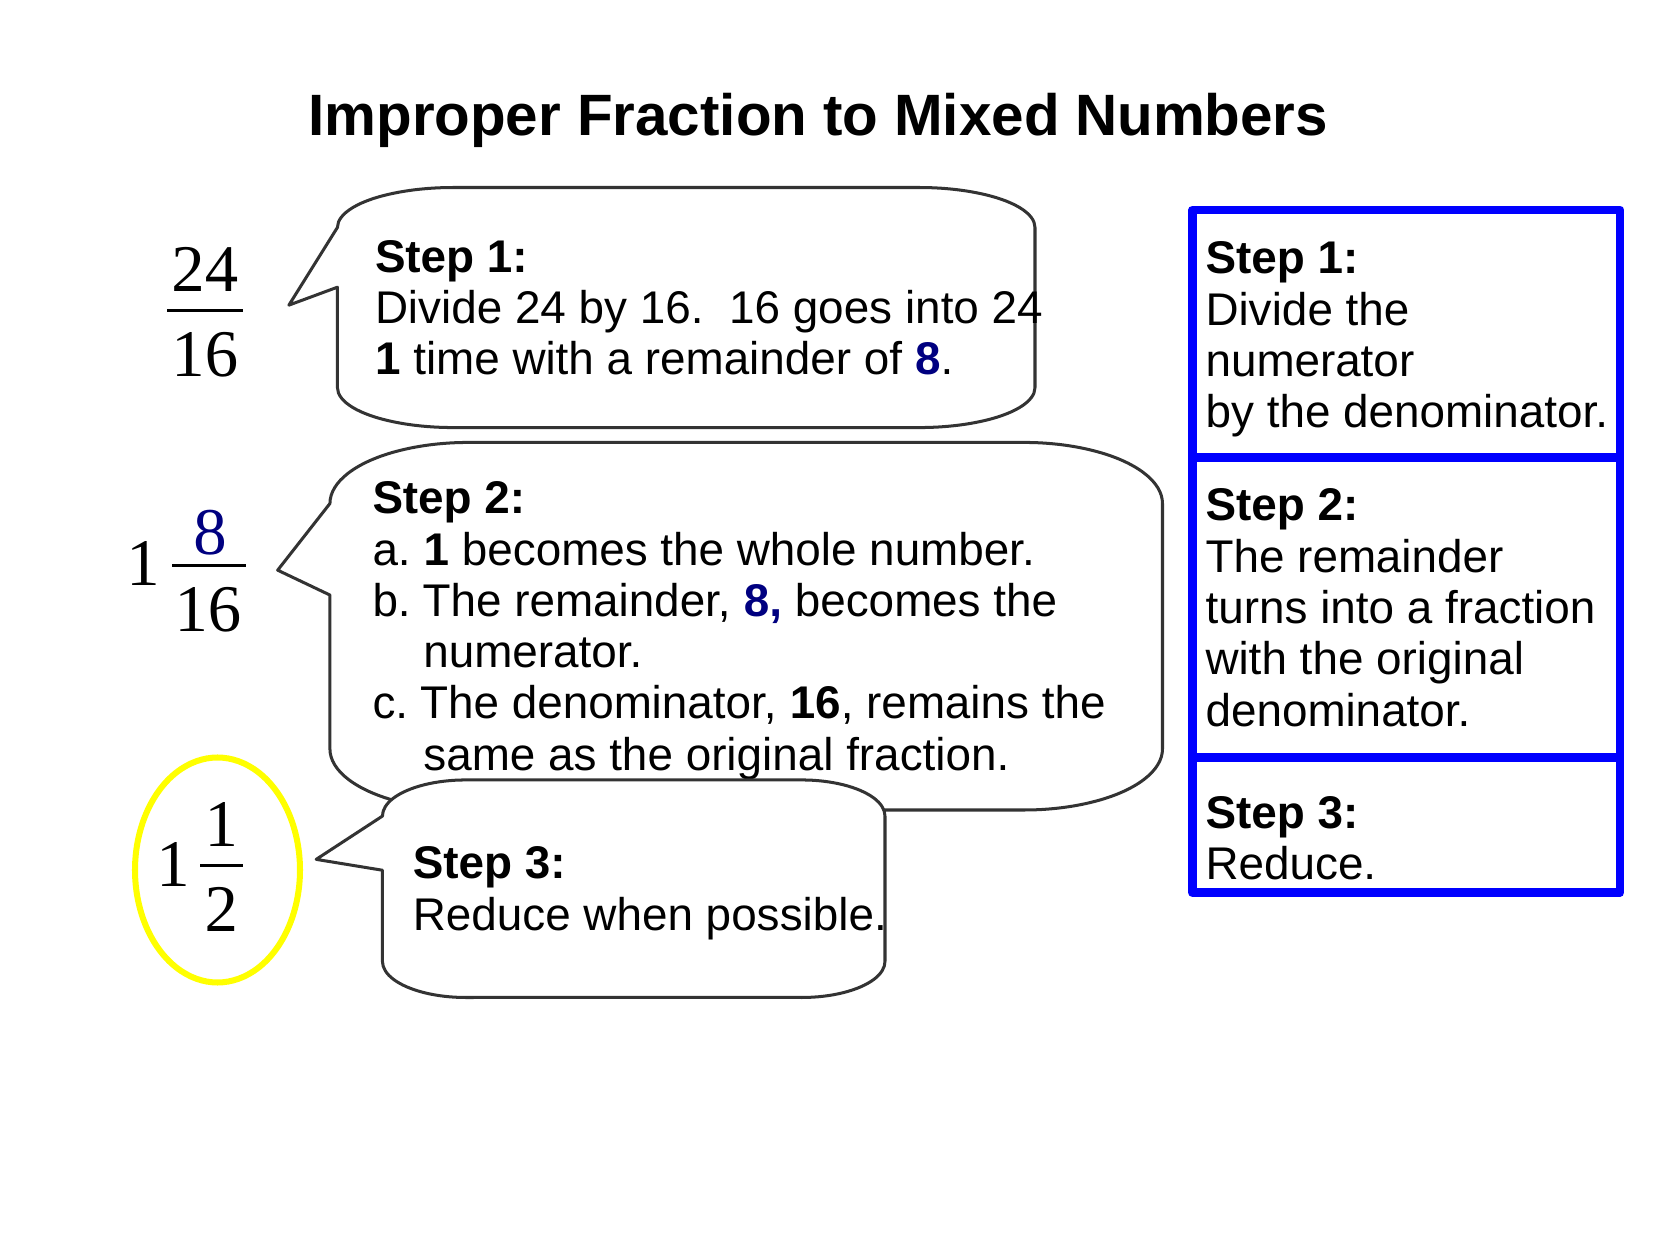

Improper Fraction to Mixed Numbers
Step 1:
Divide 24 by 16. 16 goes into 24
1 time with a remainder of 8.
Step 1:
Divide the numerator
by the denominator.
Step 2:
The remainder turns into a fraction with the original denominator.
Step 3:
Reduce.
Step 2:
a. 1 becomes the whole number.
b. The remainder, 8, becomes the
 numerator.
c. The denominator, 16, remains the
 same as the original fraction.
Step 3:
Reduce when possible.